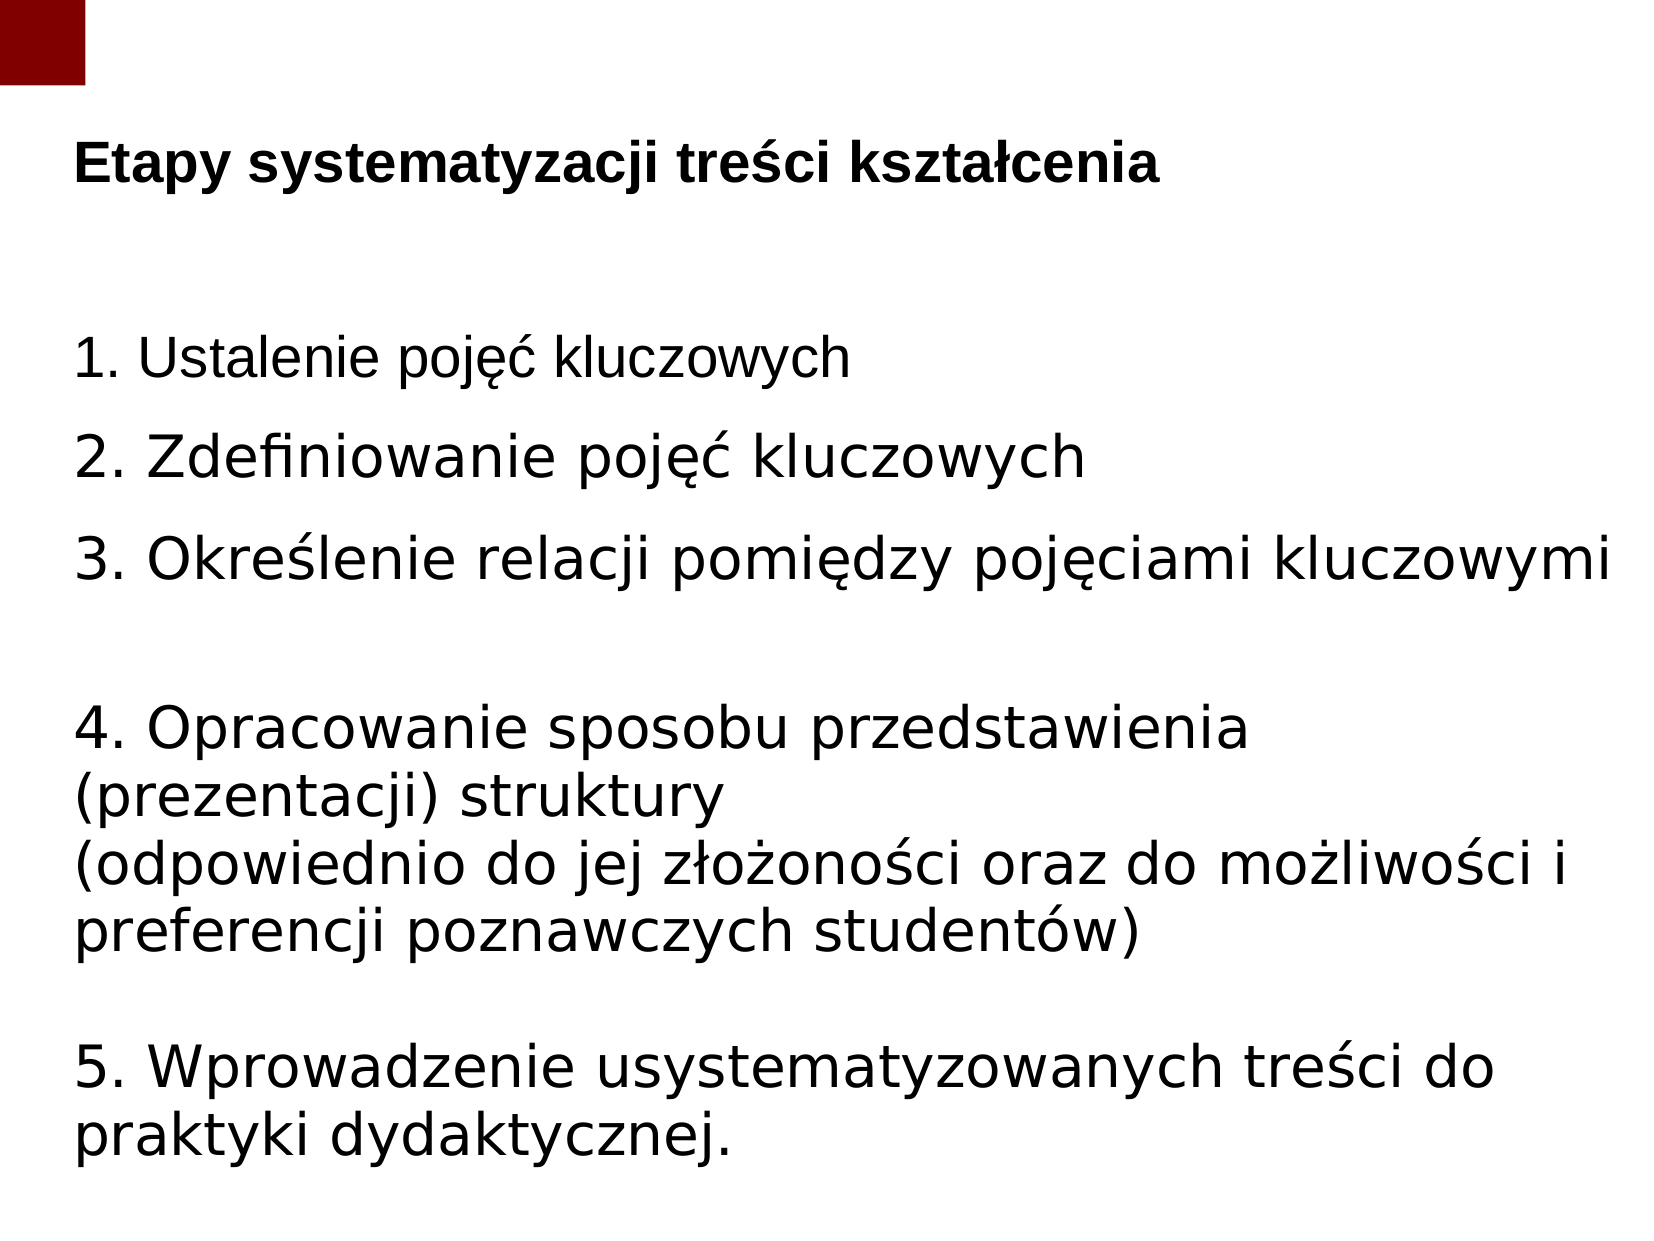

Etapy systematyzacji treści kształcenia
1. Ustalenie pojęć kluczowych
2. Zdefiniowanie pojęć kluczowych
3. Określenie relacji pomiędzy pojęciami kluczowymi
4. Opracowanie sposobu przedstawienia (prezentacji) struktury
(odpowiednio do jej złożoności oraz do możliwości i preferencji poznawczych studentów)
5. Wprowadzenie usystematyzowanych treści do praktyki dydaktycznej.